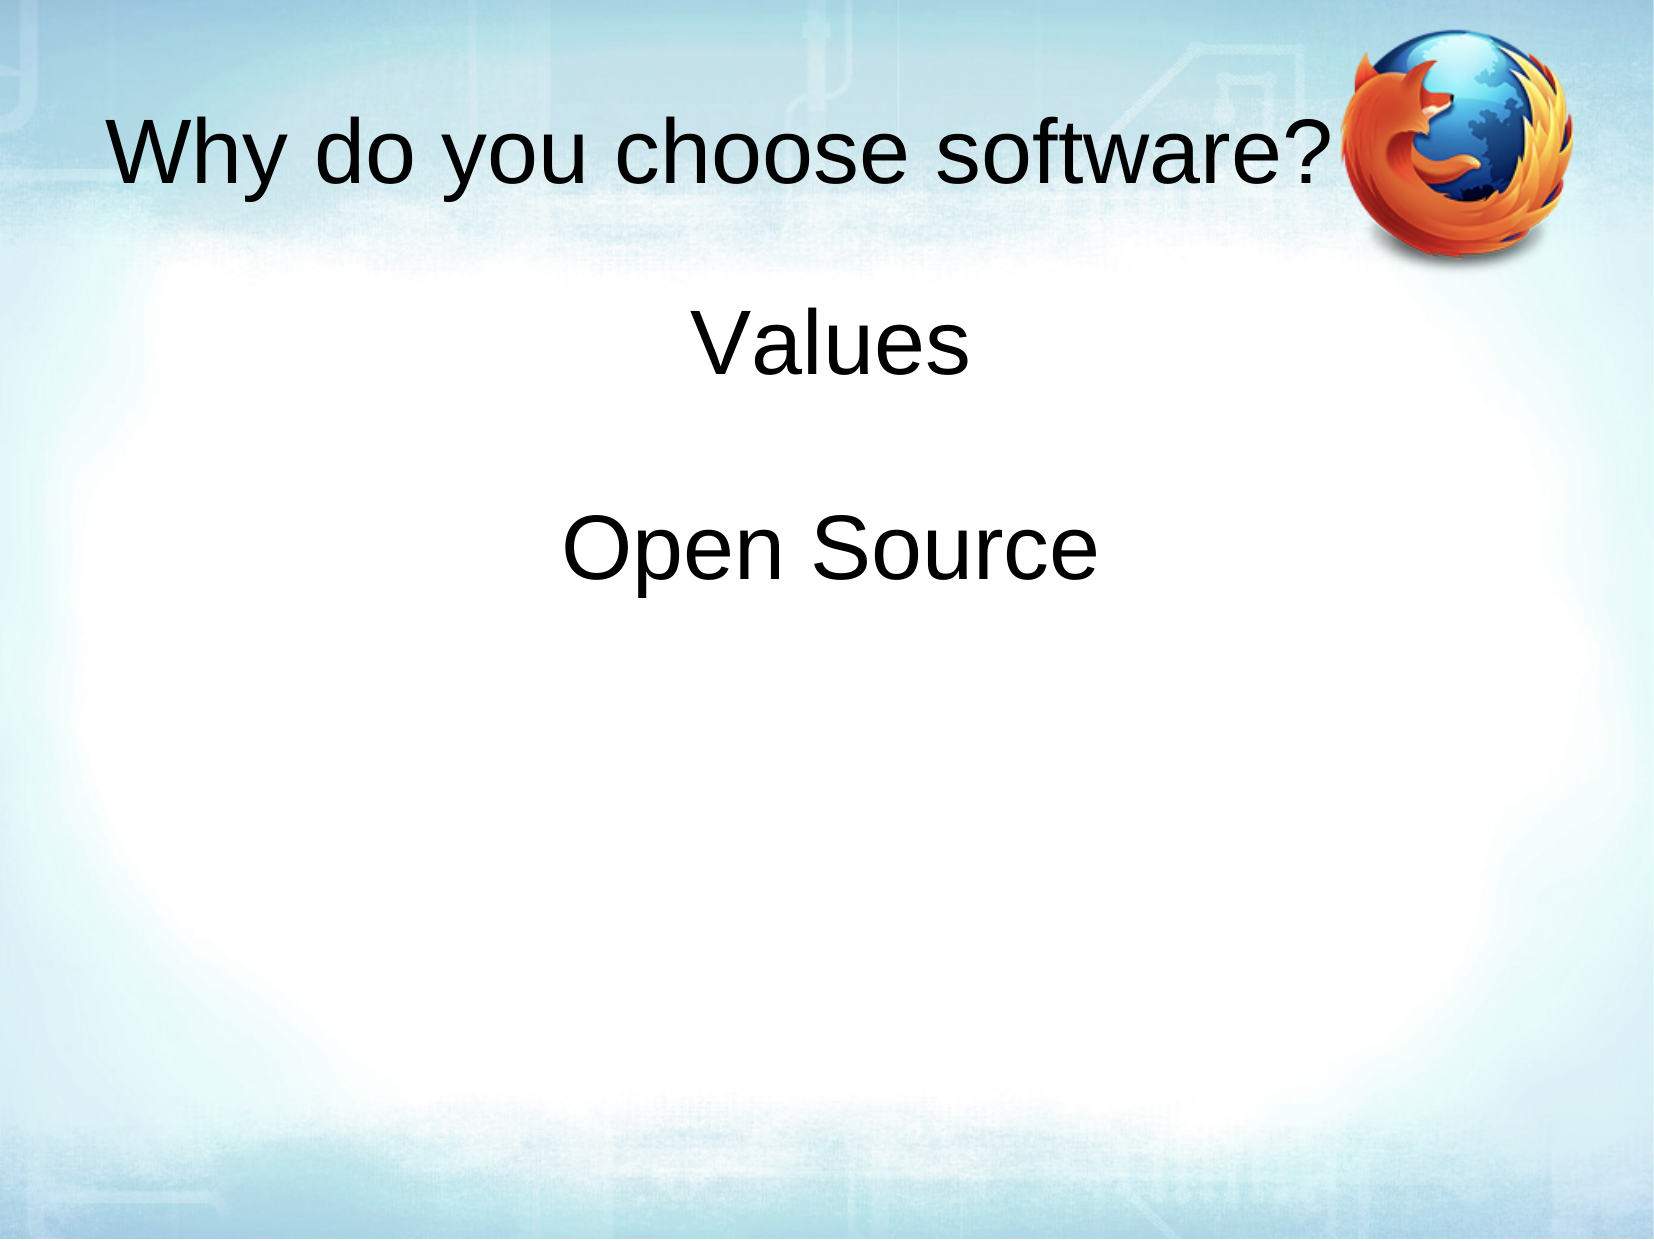

# Why do you choose software?
Values
Open Source